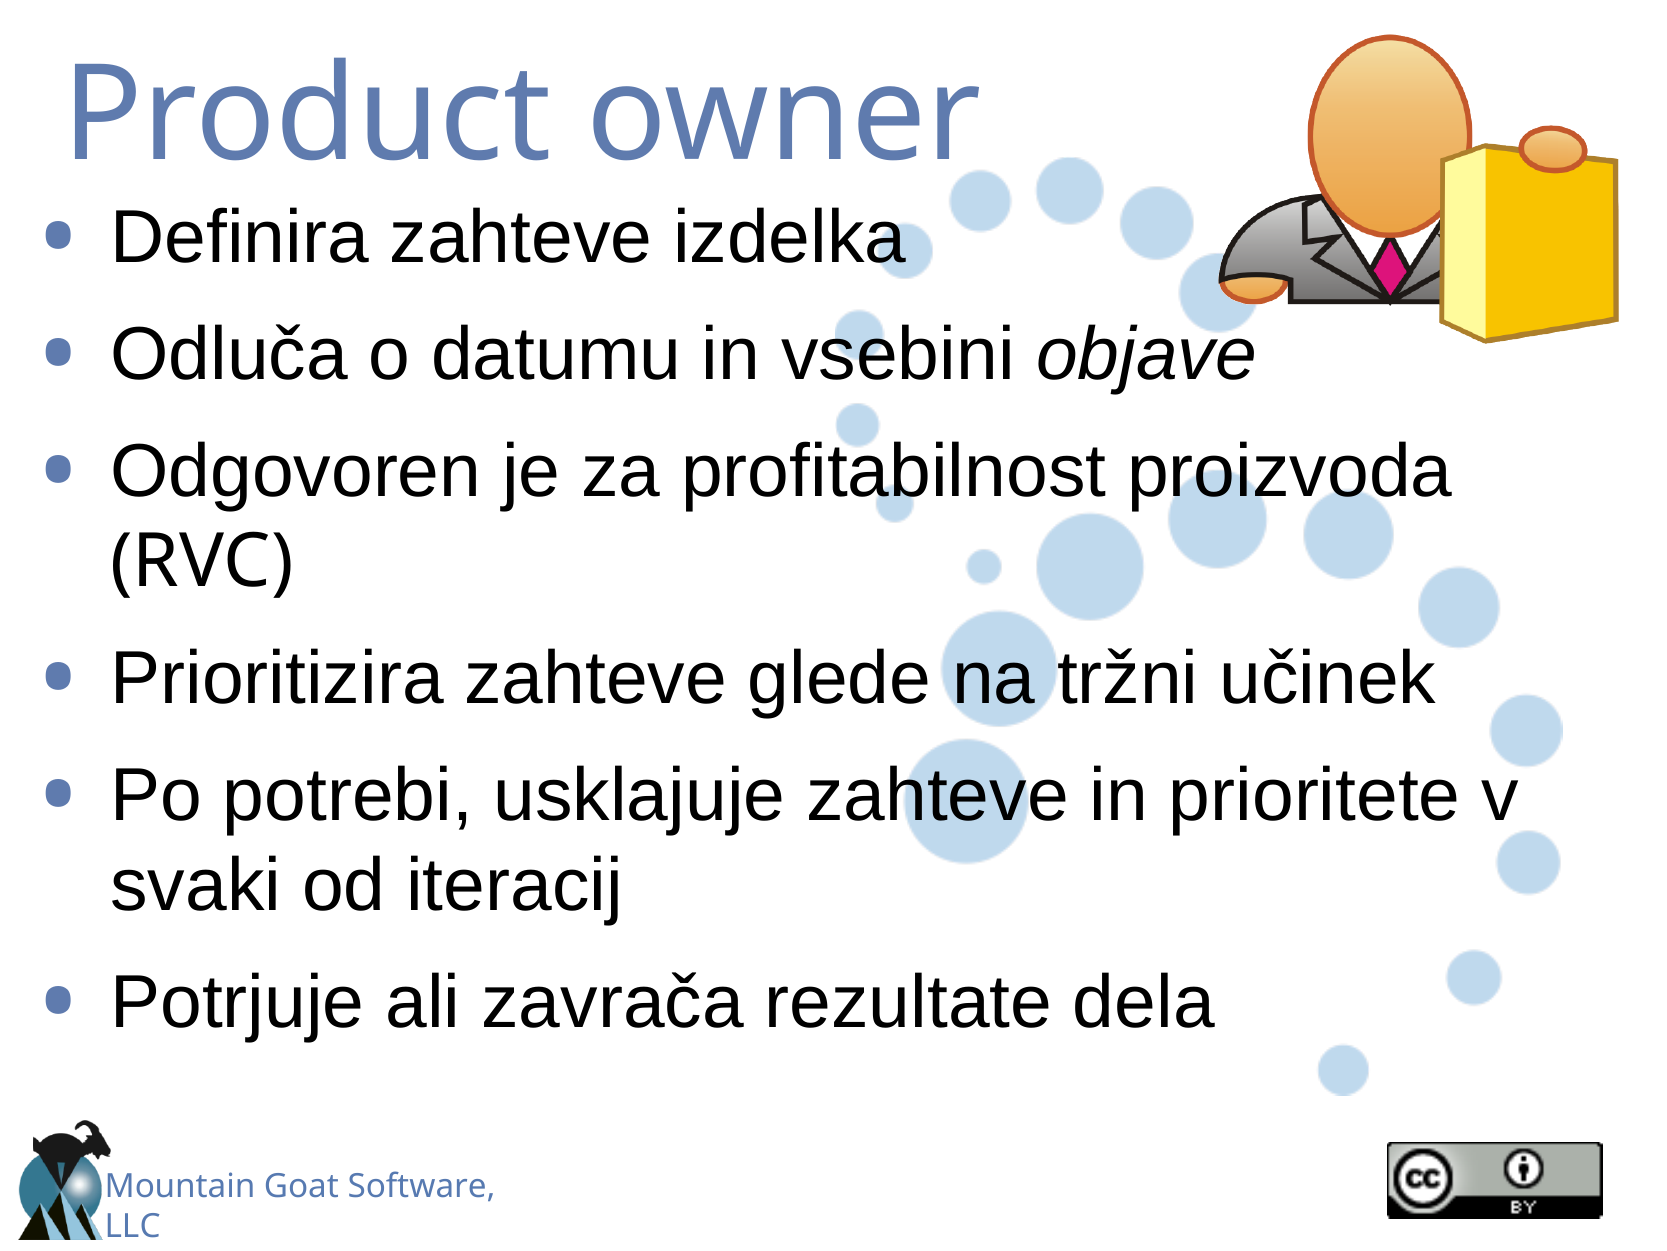

# Product owner
Definira zahteve izdelka
Odluča o datumu in vsebini objave
Odgovoren je za profitabilnost proizvoda (RVC)
Prioritizira zahteve glede na tržni učinek
Po potrebi, usklajuje zahteve in prioritete v svaki od iteracij
Potrjuje ali zavrača rezultate dela